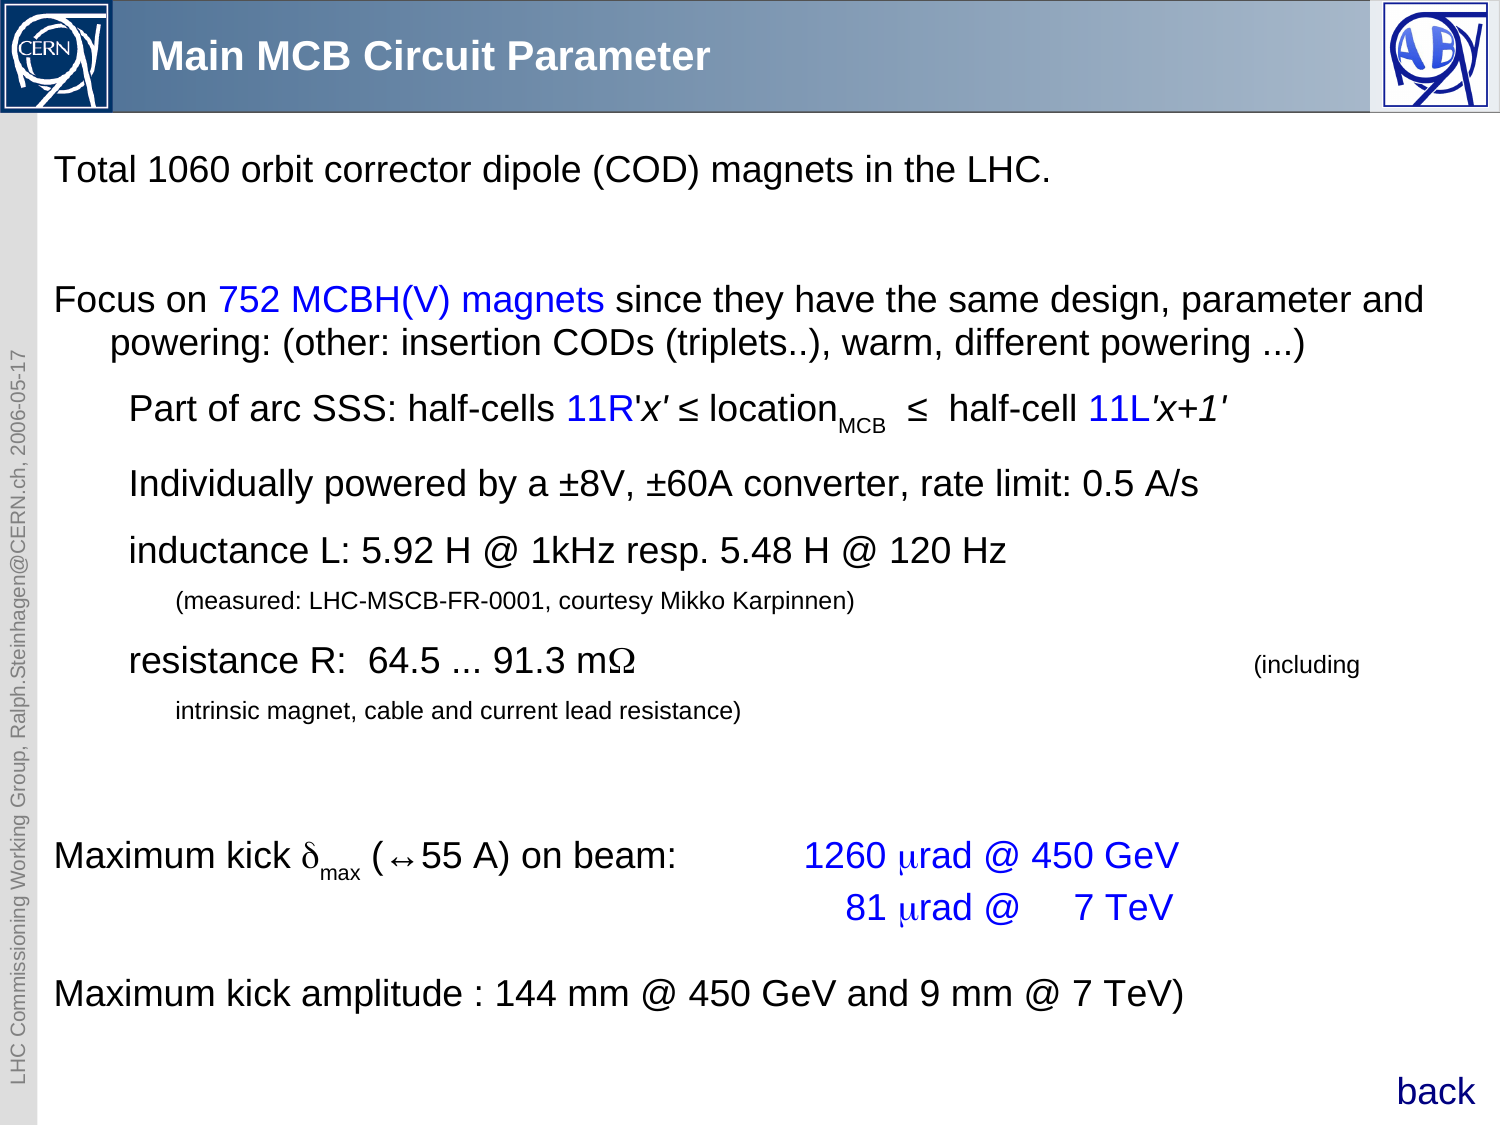

# Main MCB Circuit Parameter
Total 1060 orbit corrector dipole (COD) magnets in the LHC.
Focus on 752 MCBH(V) magnets since they have the same design, parameter and powering: (other: insertion CODs (triplets..), warm, different powering ...)
Part of arc SSS: half-cells 11R'x' ≤ locationMCB ≤ half-cell 11L'x+1'
Individually powered by a ±8V, ±60A converter, rate limit: 0.5 A/s
inductance L: 5.92 H @ 1kHz resp. 5.48 H @ 120 Hz 			(measured: LHC-MSCB-FR-0001, courtesy Mikko Karpinnen)
resistance R: 64.5 ... 91.3 mW					(including intrinsic magnet, cable and current lead resistance)
Maximum kick dmax (↔55 A) on beam:	1260 mrad @ 450 GeV							 81 mrad @ 7 TeV
Maximum kick amplitude : 144 mm @ 450 GeV and 9 mm @ 7 TeV)
back